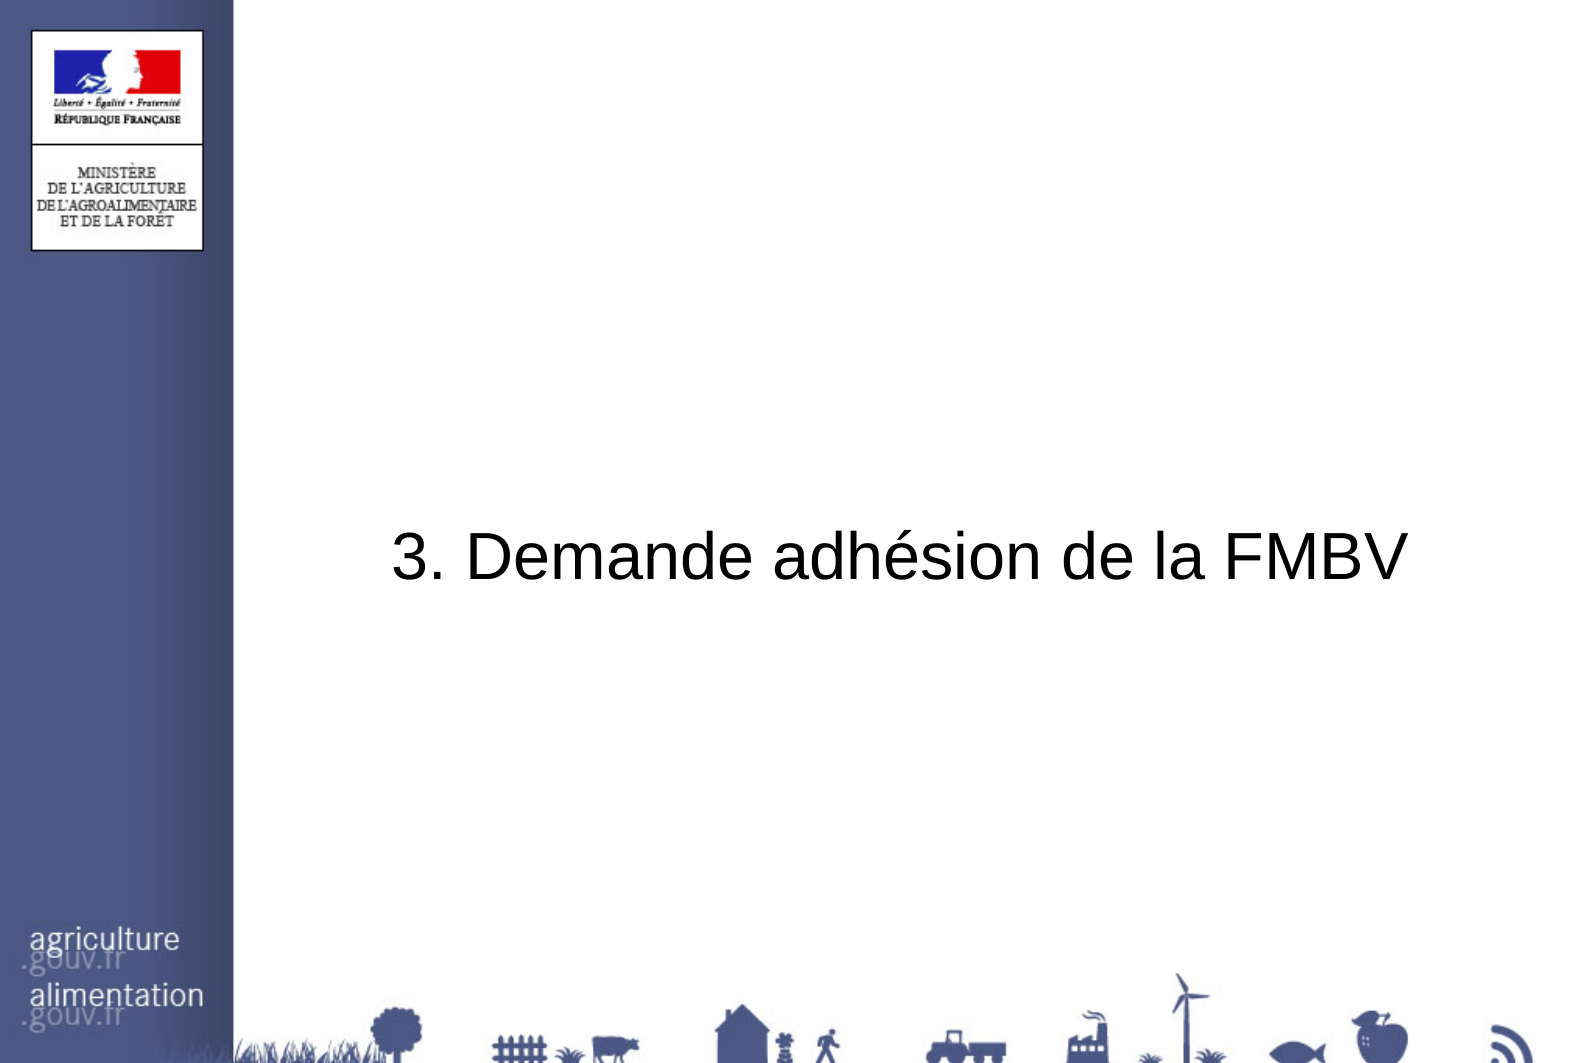

# 3. Demande adhésion de la FMBV